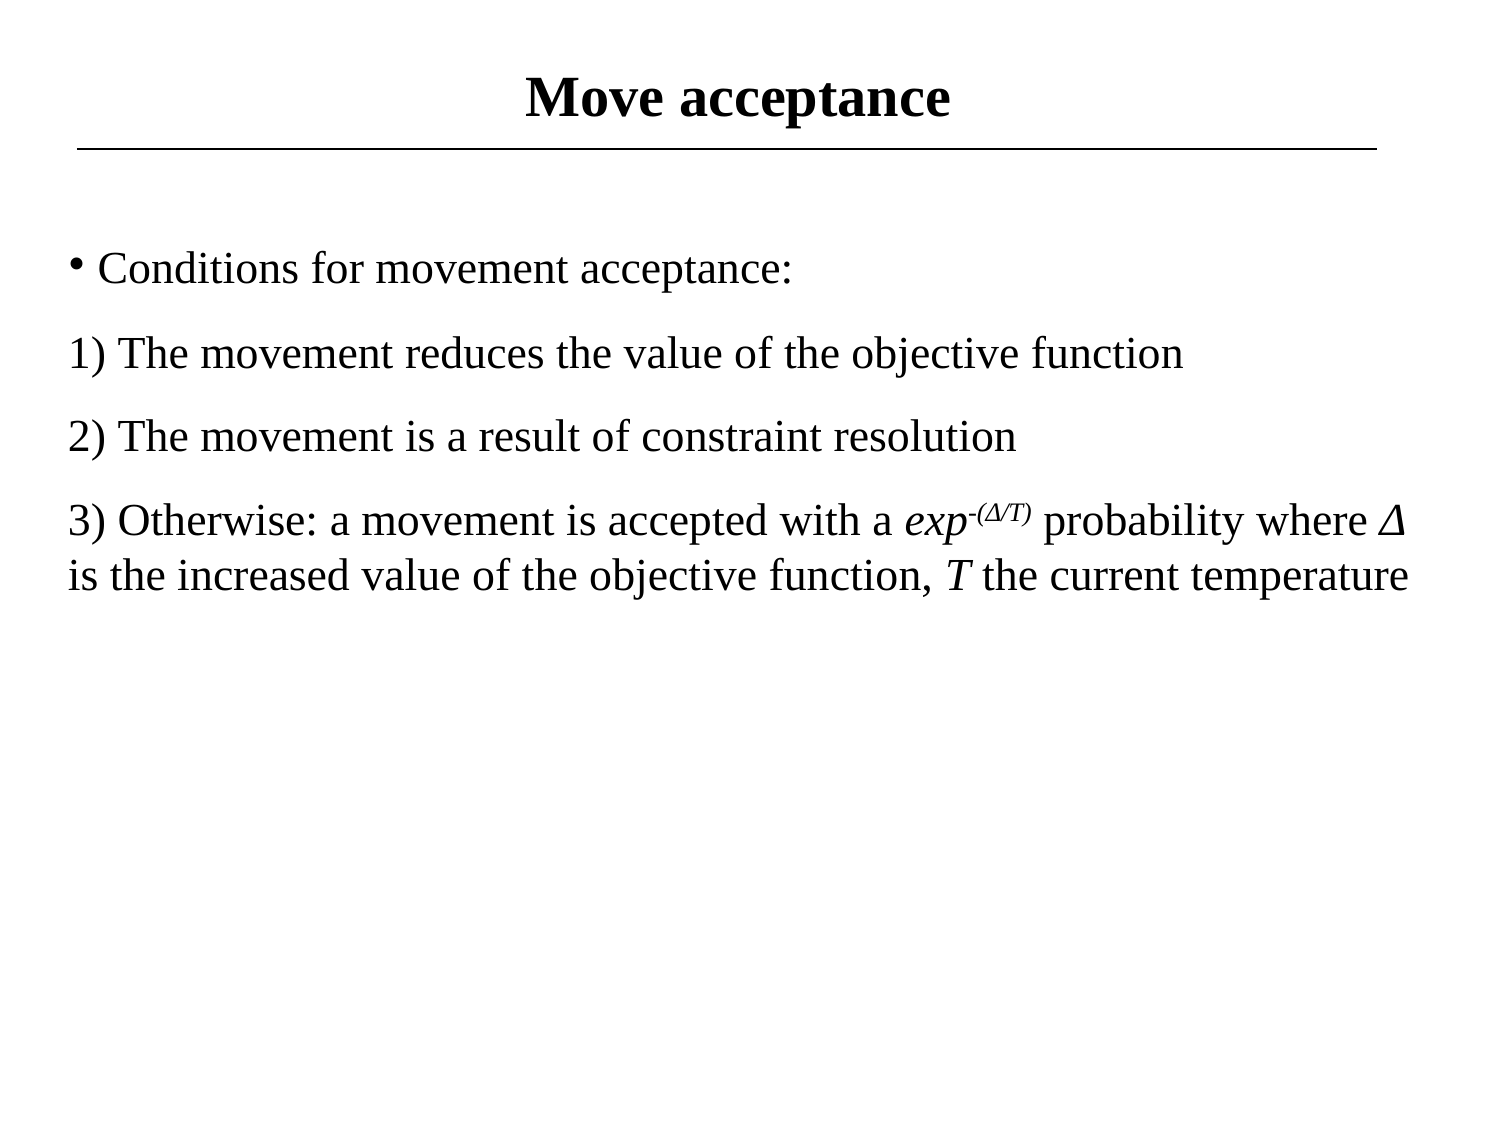

# Move acceptance
 Conditions for movement acceptance:
1) The movement reduces the value of the objective function
2) The movement is a result of constraint resolution
3) Otherwise: a movement is accepted with a exp-(Δ/T) probability where Δ is the increased value of the objective function, T the current temperature